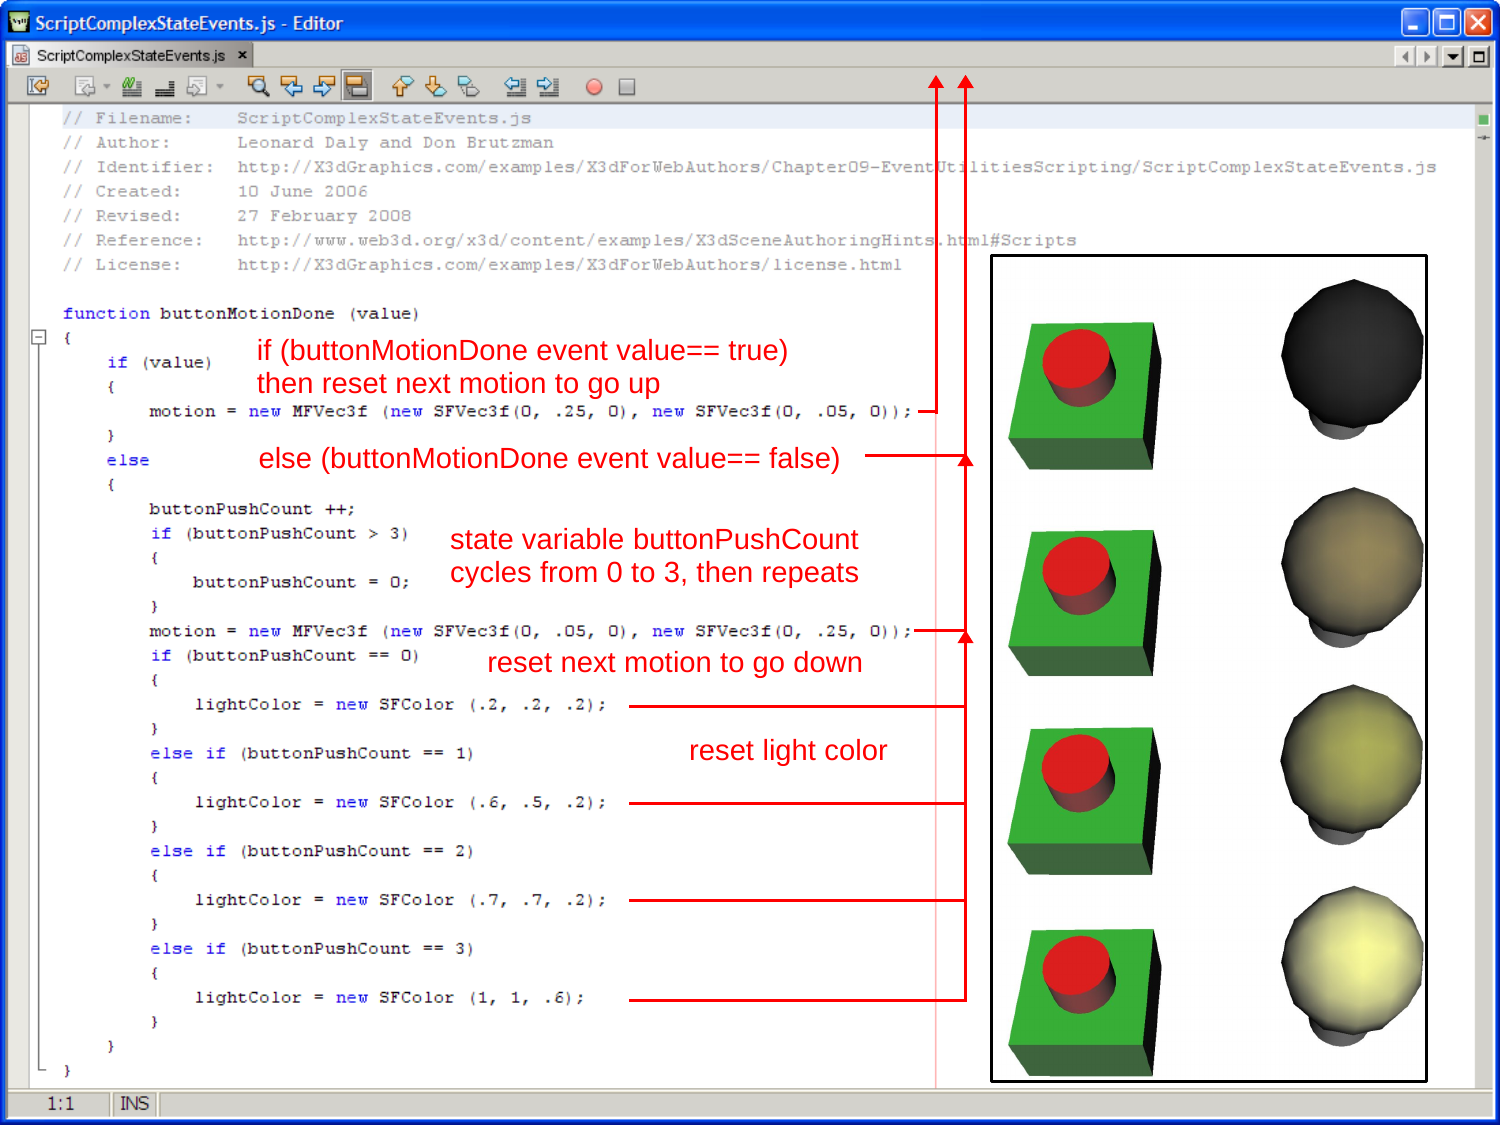

# ScriptComplexStateEvents.js X3D-Edit
if (buttonMotionDone event value== true)
then reset next motion to go up
else (buttonMotionDone event value== false)
reset next motion to go down
state variable buttonPushCount cycles from 0 to 3, then repeats
reset light color